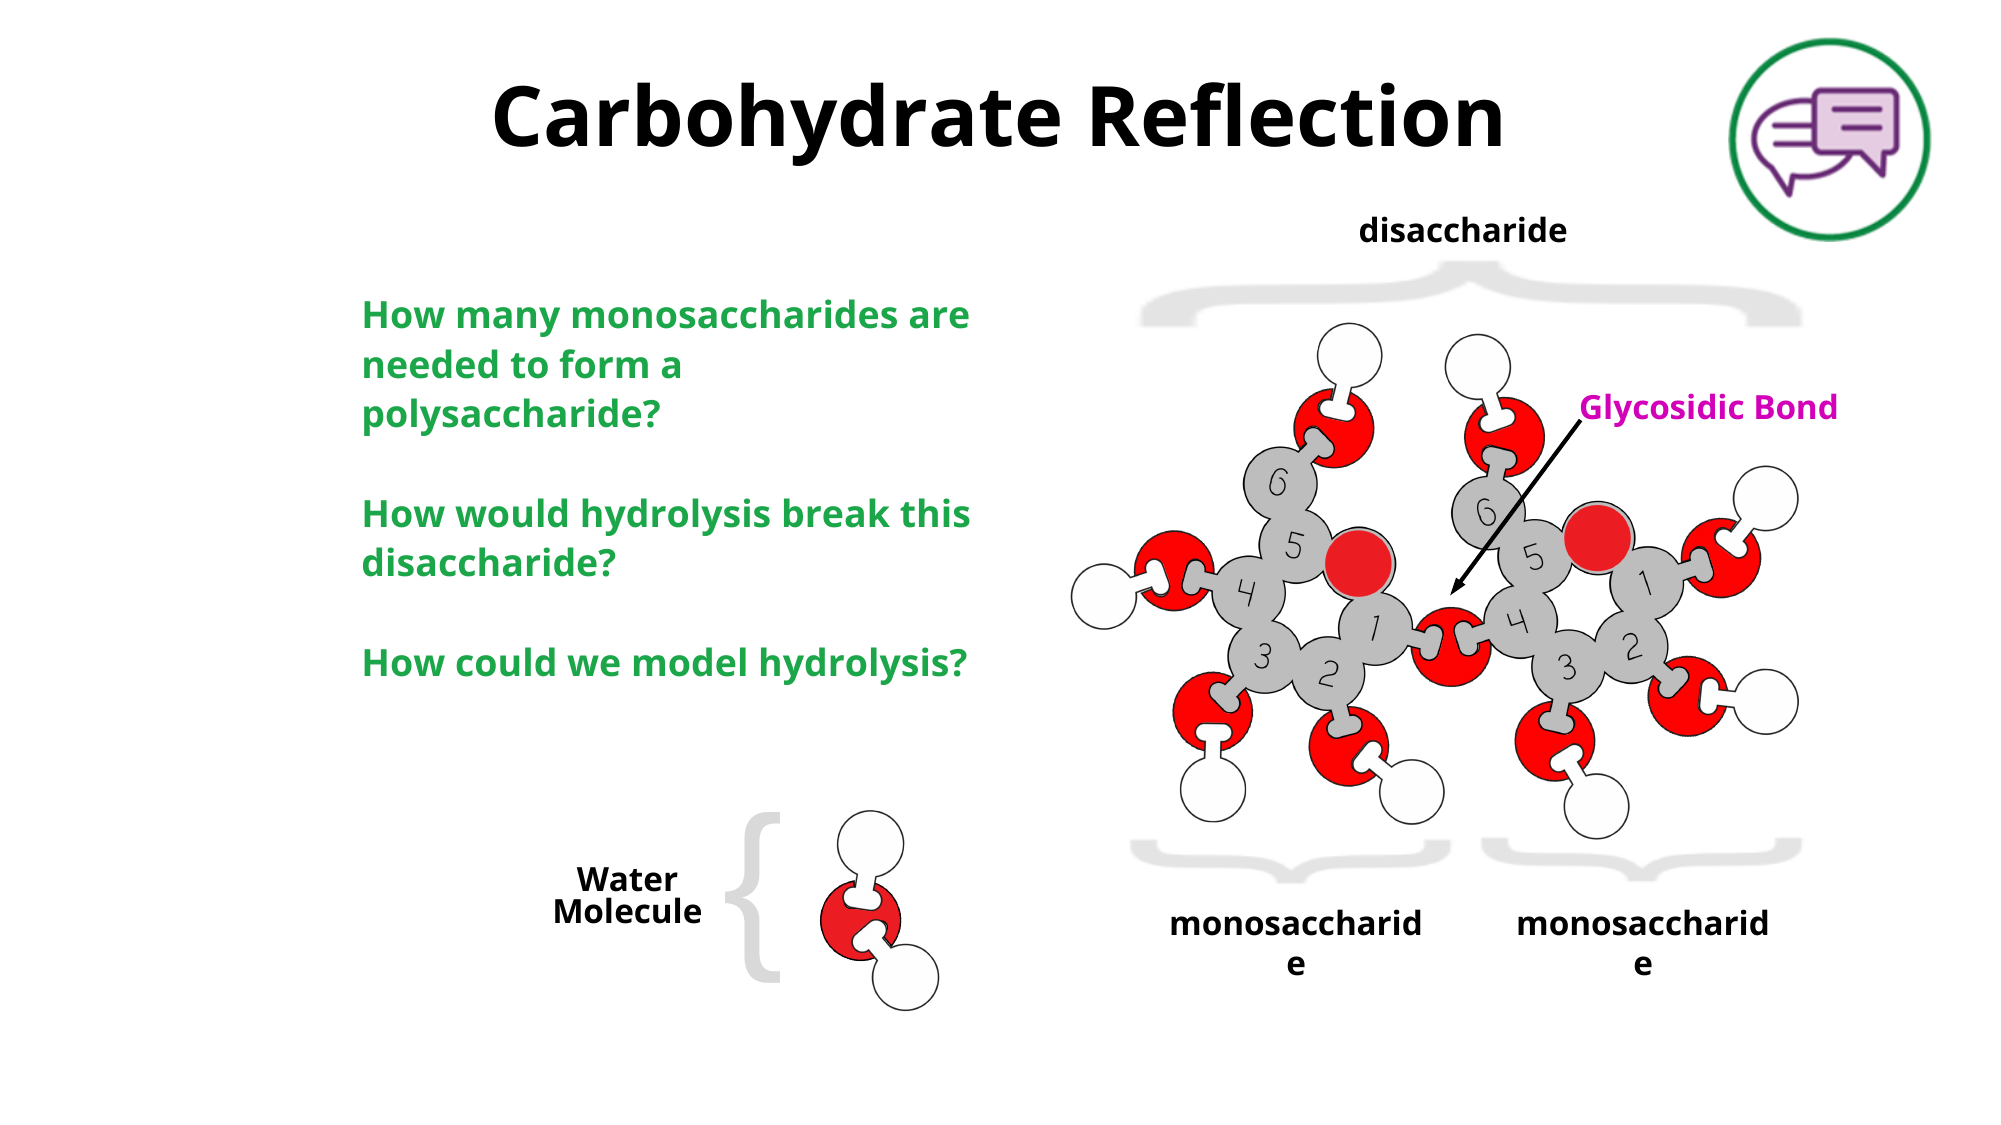

Carbohydrate Reflection
disaccharide
How many monosaccharides are needed to form a polysaccharide?
How would hydrolysis break this disaccharide?
How could we model hydrolysis?
Glycosidic Bond
}
Water
Molecule
monosaccharide
monosaccharide